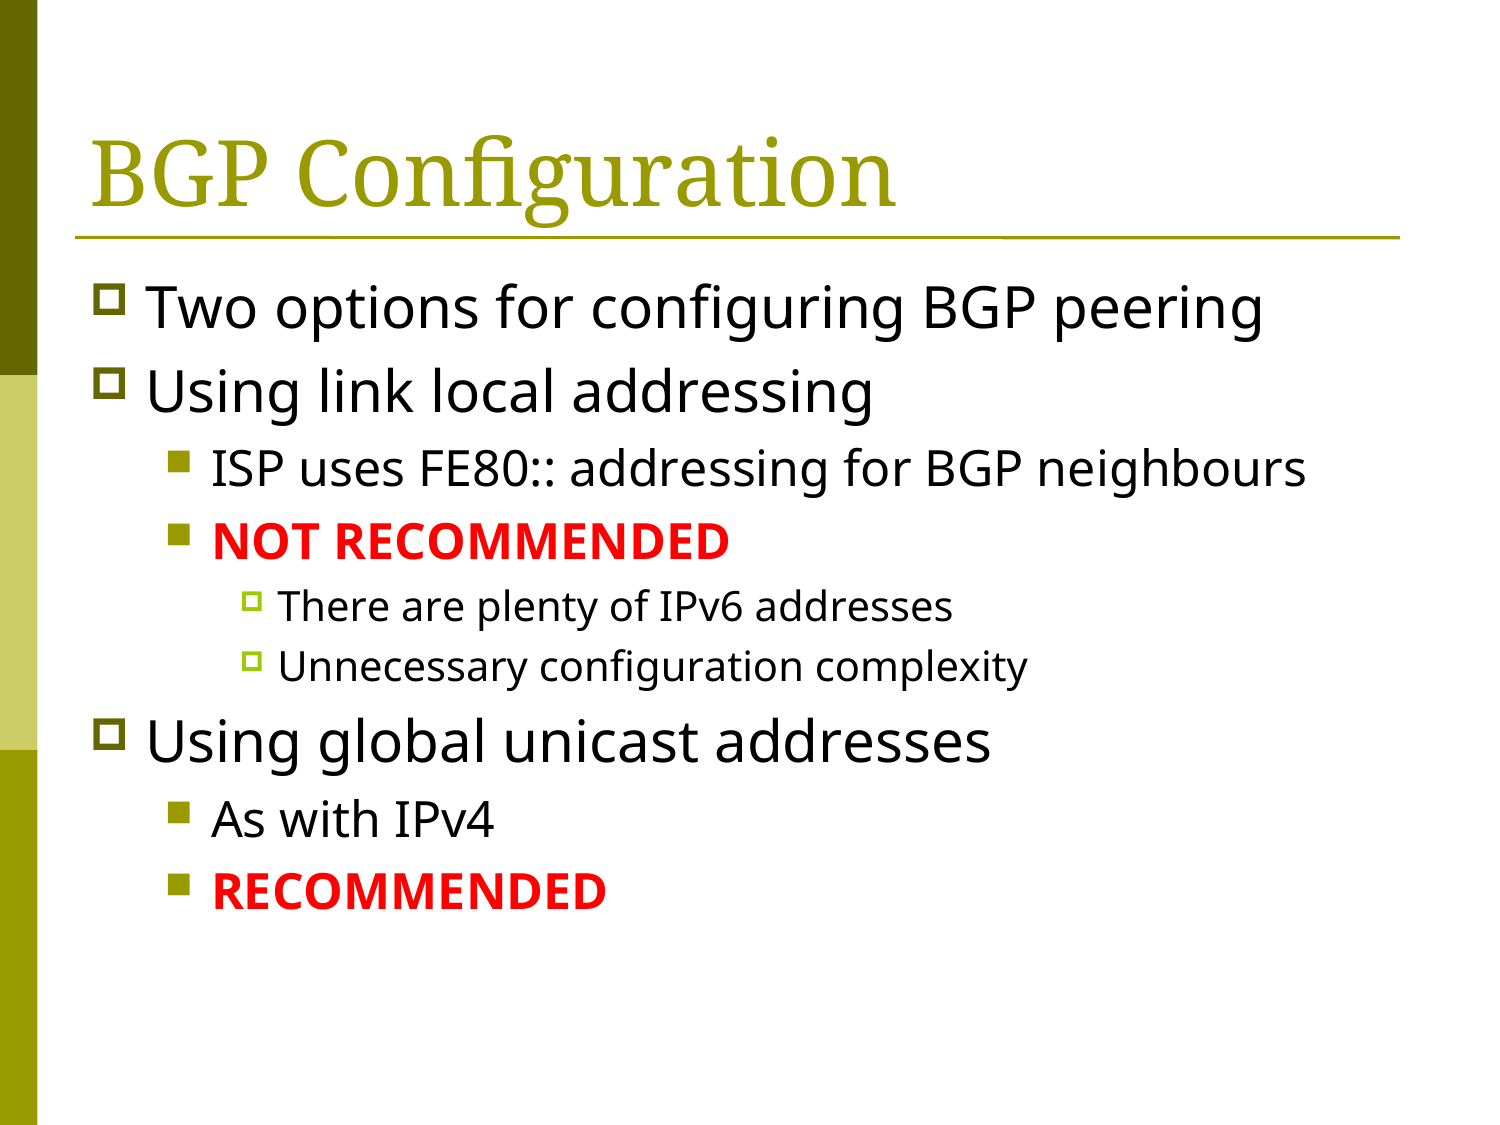

# BGP Configuration
Two options for configuring BGP peering
Using link local addressing
ISP uses FE80:: addressing for BGP neighbours
NOT RECOMMENDED
There are plenty of IPv6 addresses
Unnecessary configuration complexity
Using global unicast addresses
As with IPv4
RECOMMENDED